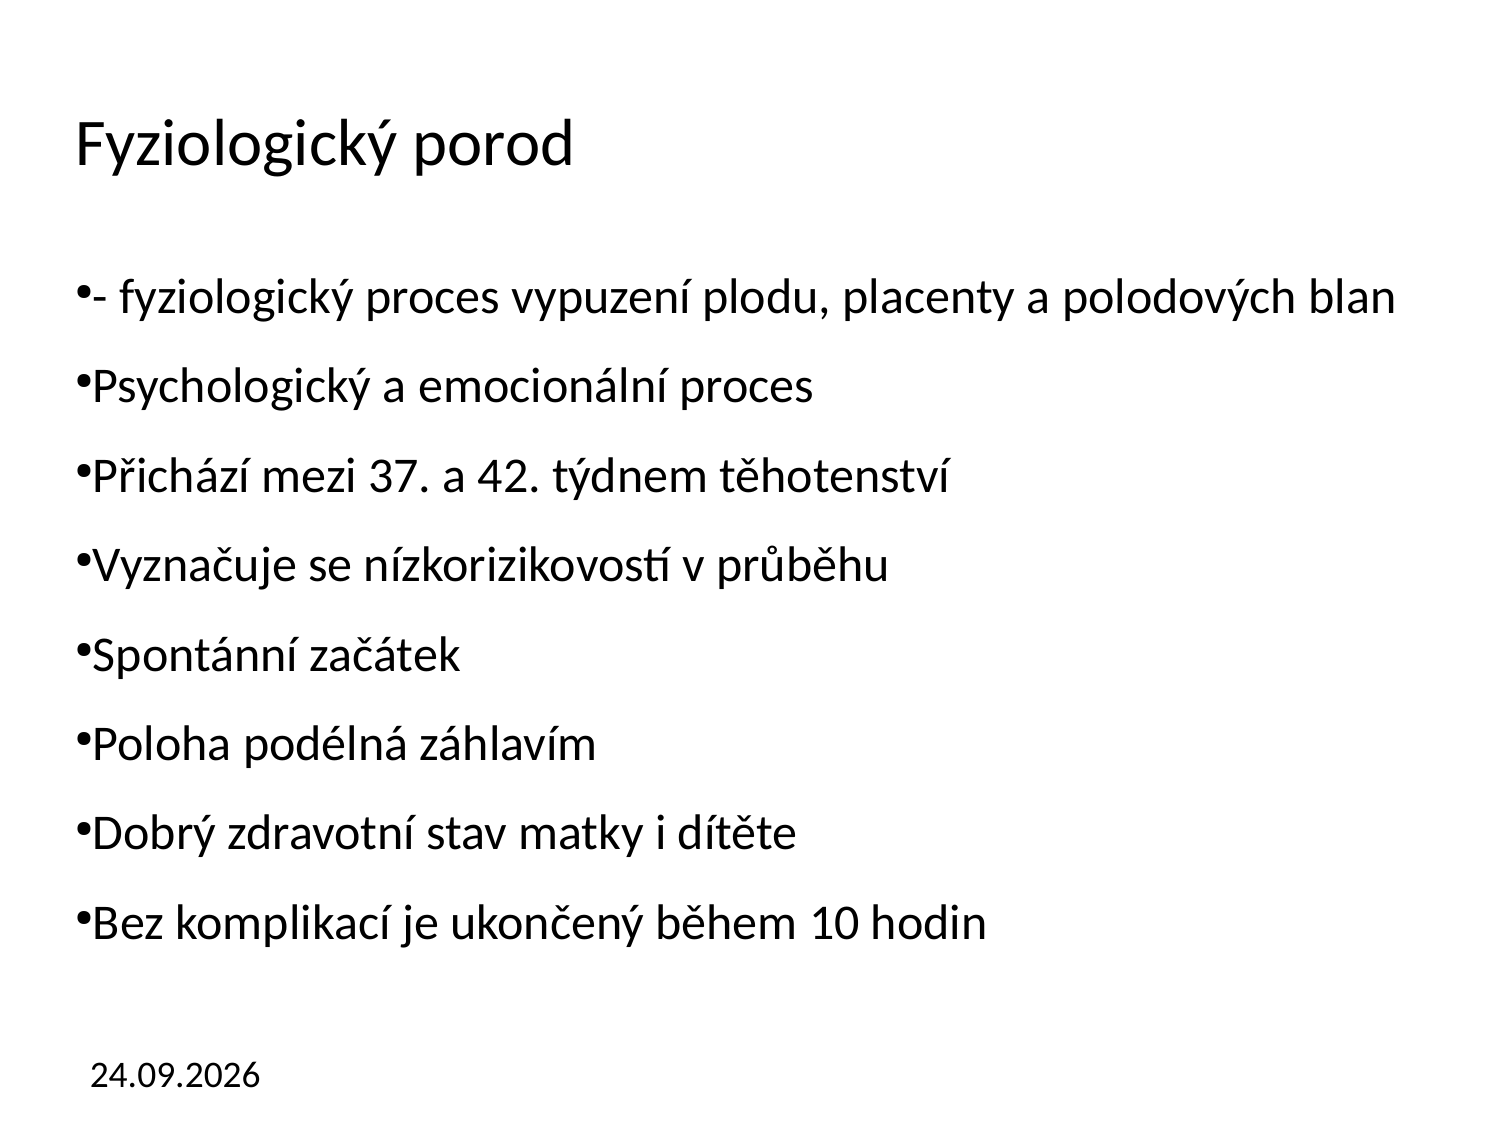

# Fyziologický porod
- fyziologický proces vypuzení plodu, placenty a polodových blan
Psychologický a emocionální proces
Přichází mezi 37. a 42. týdnem těhotenství
Vyznačuje se nízkorizikovostí v průběhu
Spontánní začátek
Poloha podélná záhlavím
Dobrý zdravotní stav matky i dítěte
Bez komplikací je ukončený během 10 hodin